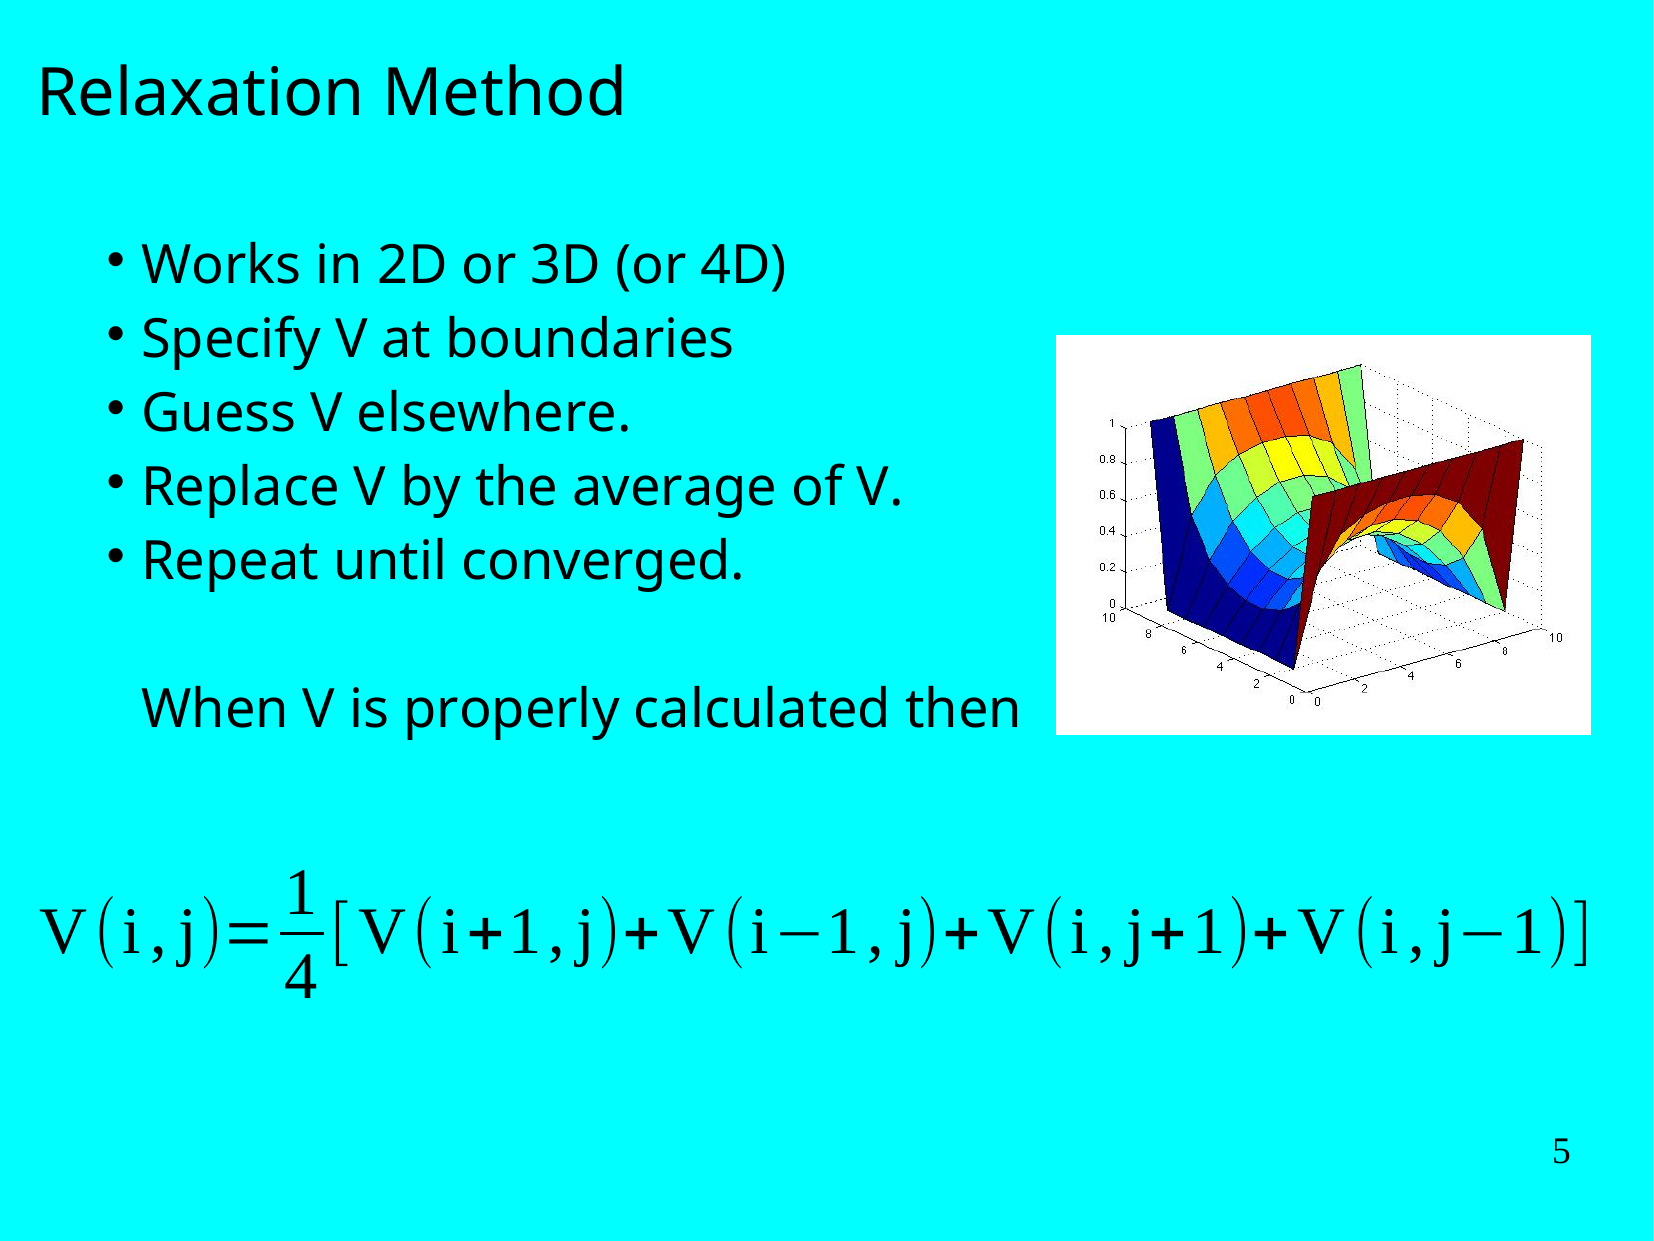

Relaxation Method
Works in 2D or 3D (or 4D)
Specify V at boundaries
Guess V elsewhere.
Replace V by the average of V.
Repeat until converged.
When V is properly calculated then
5